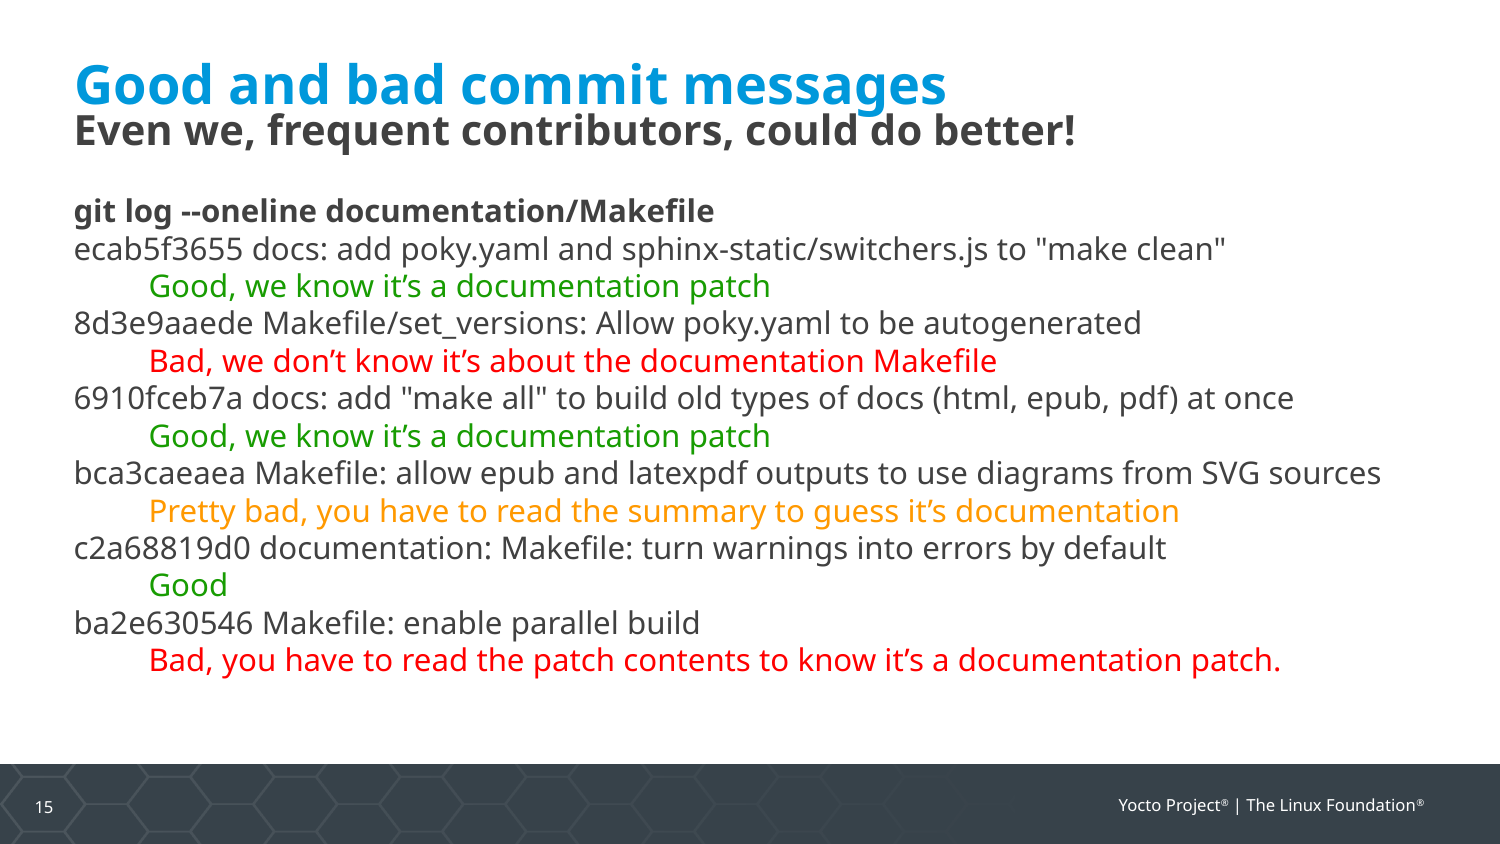

# Good and bad commit messages
Even we, frequent contributors, could do better!
git log --oneline documentation/Makefile
ecab5f3655 docs: add poky.yaml and sphinx-static/switchers.js to "make clean"
	Good, we know it’s a documentation patch
8d3e9aaede Makefile/set_versions: Allow poky.yaml to be autogenerated
	Bad, we don’t know it’s about the documentation Makefile
6910fceb7a docs: add "make all" to build old types of docs (html, epub, pdf) at once
	Good, we know it’s a documentation patch
bca3caeaea Makefile: allow epub and latexpdf outputs to use diagrams from SVG sources
	Pretty bad, you have to read the summary to guess it’s documentation
c2a68819d0 documentation: Makefile: turn warnings into errors by default
	Good
ba2e630546 Makefile: enable parallel build
	Bad, you have to read the patch contents to know it’s a documentation patch.